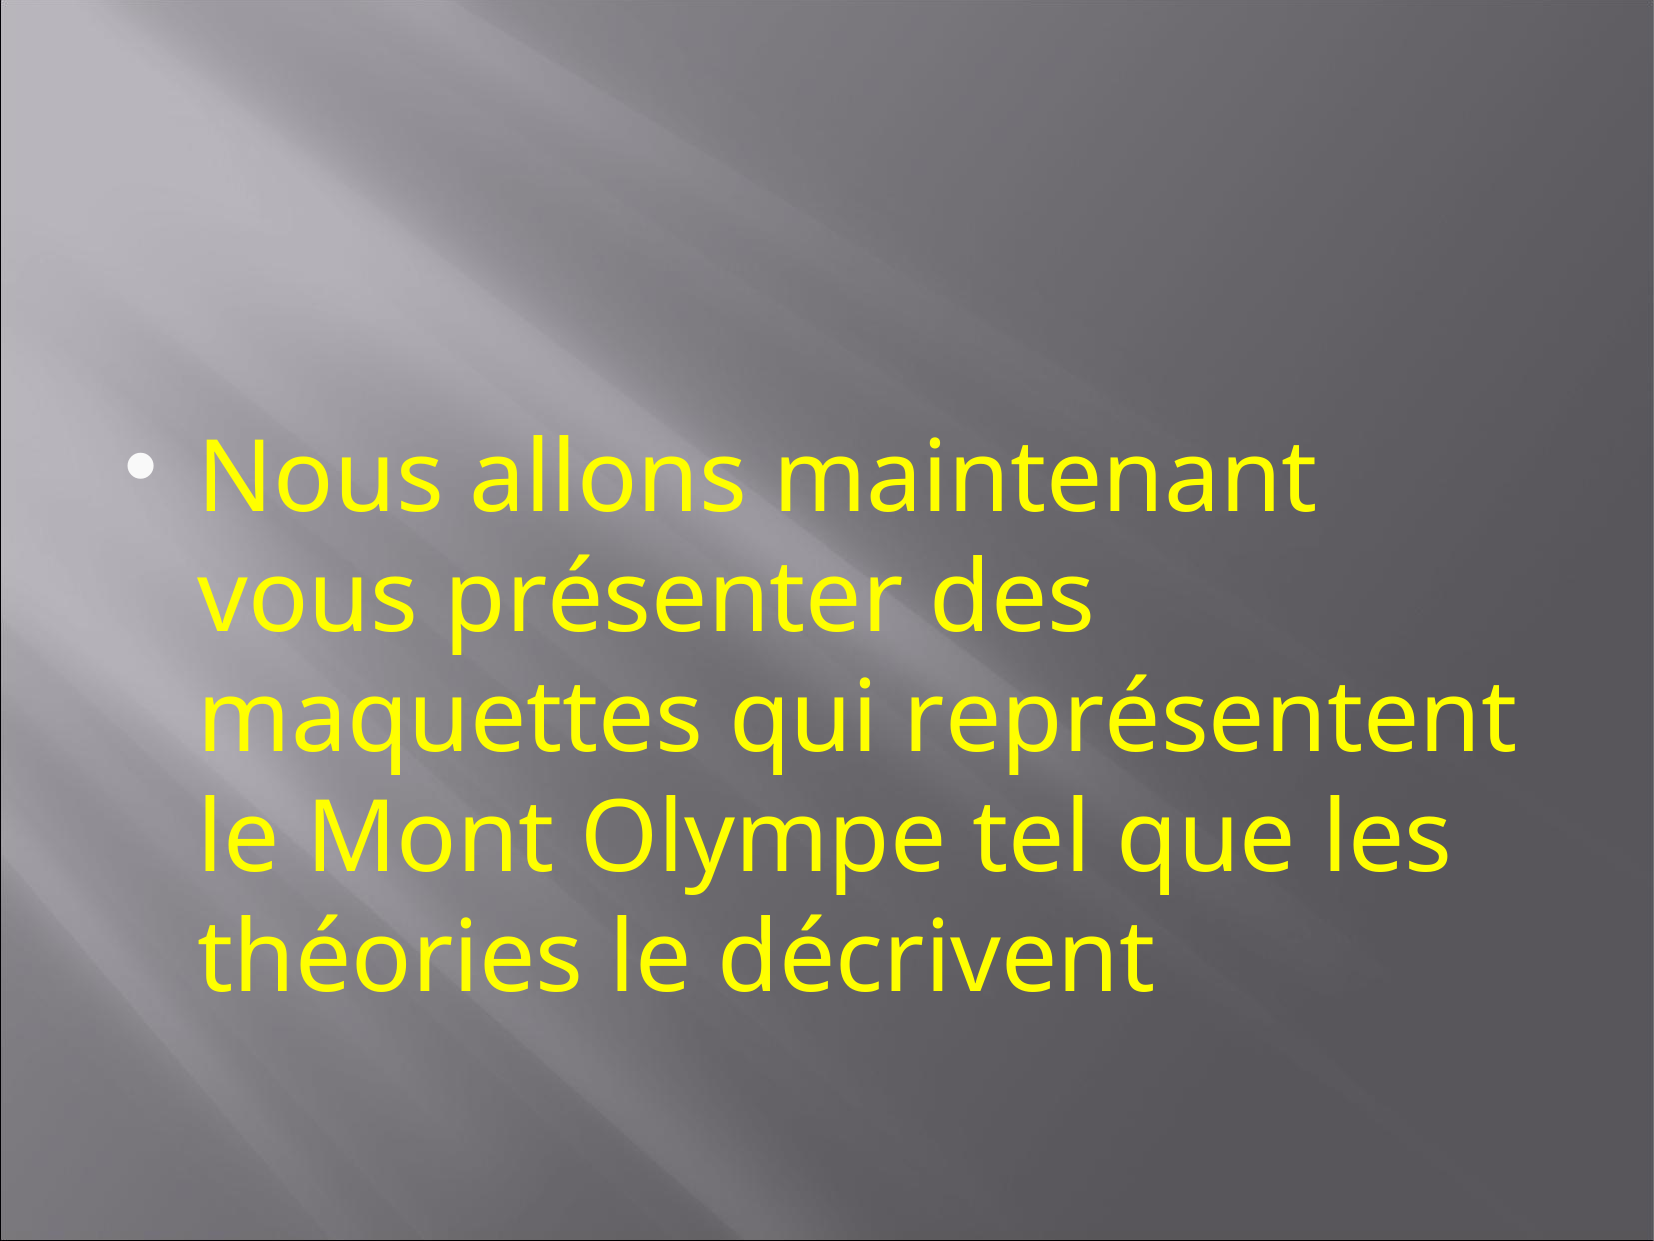

# Nous allons maintenant vous présenter des maquettes qui représentent le Mont Olympe tel que les théories le décrivent